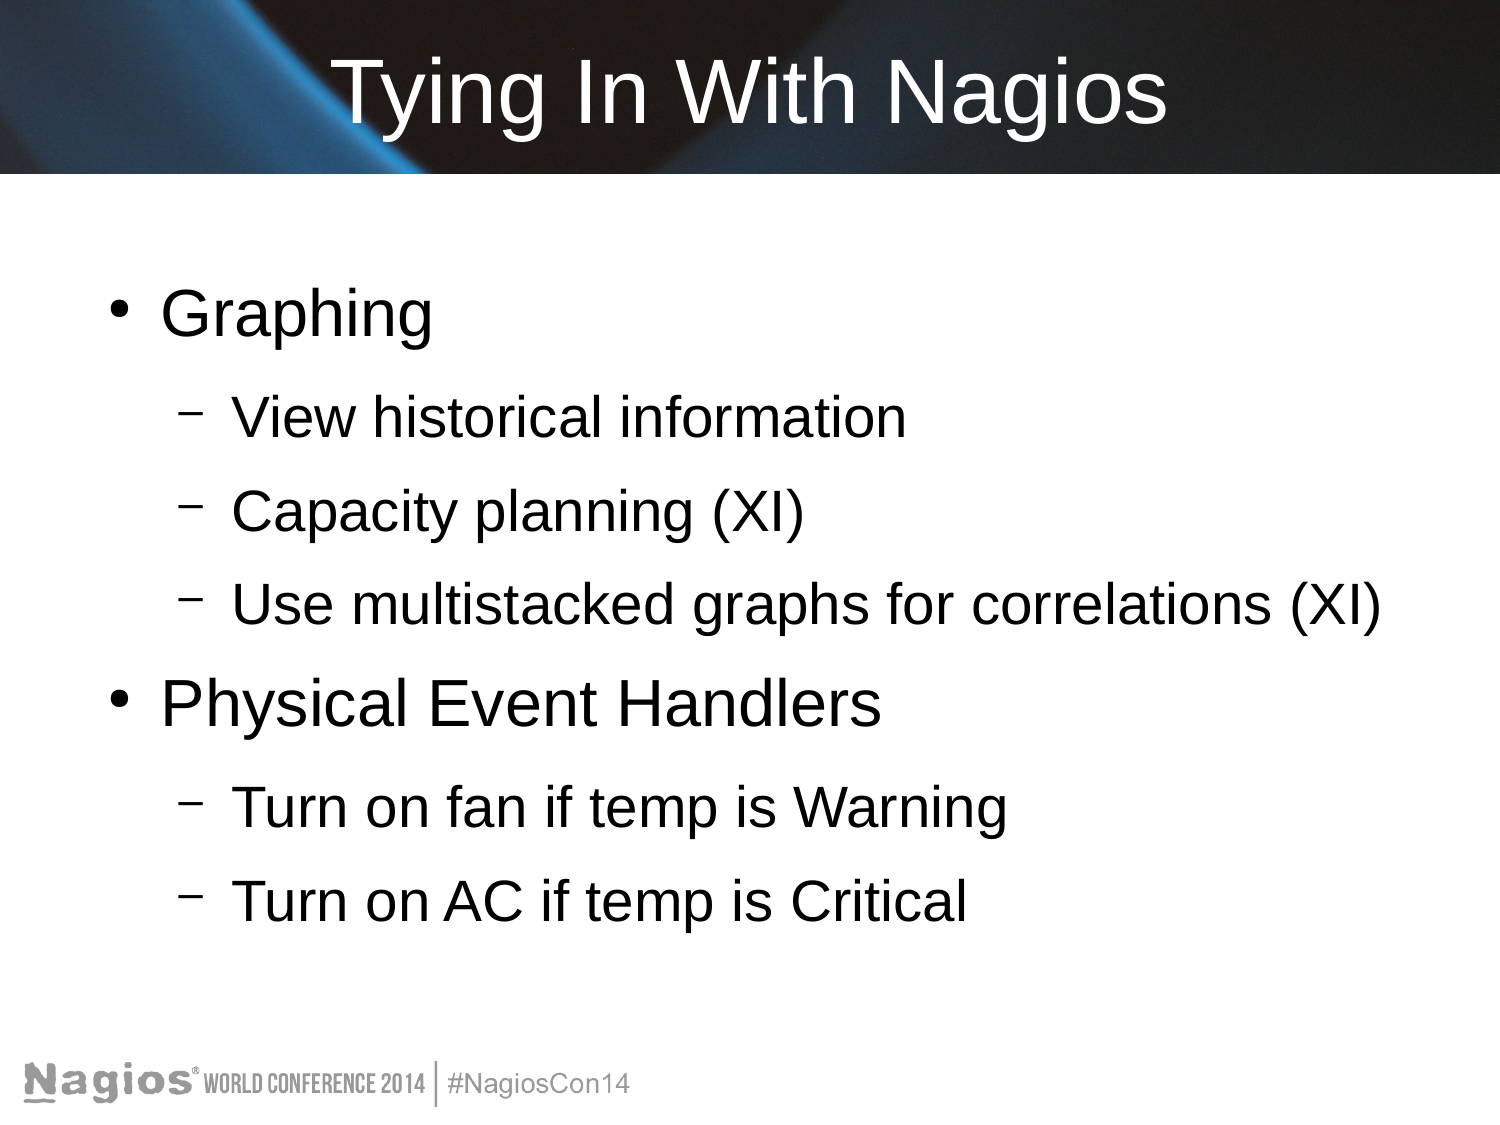

# Tying In With Nagios
Graphing
View historical information
Capacity planning (XI)
Use multistacked graphs for correlations (XI)
Physical Event Handlers
Turn on fan if temp is Warning
Turn on AC if temp is Critical